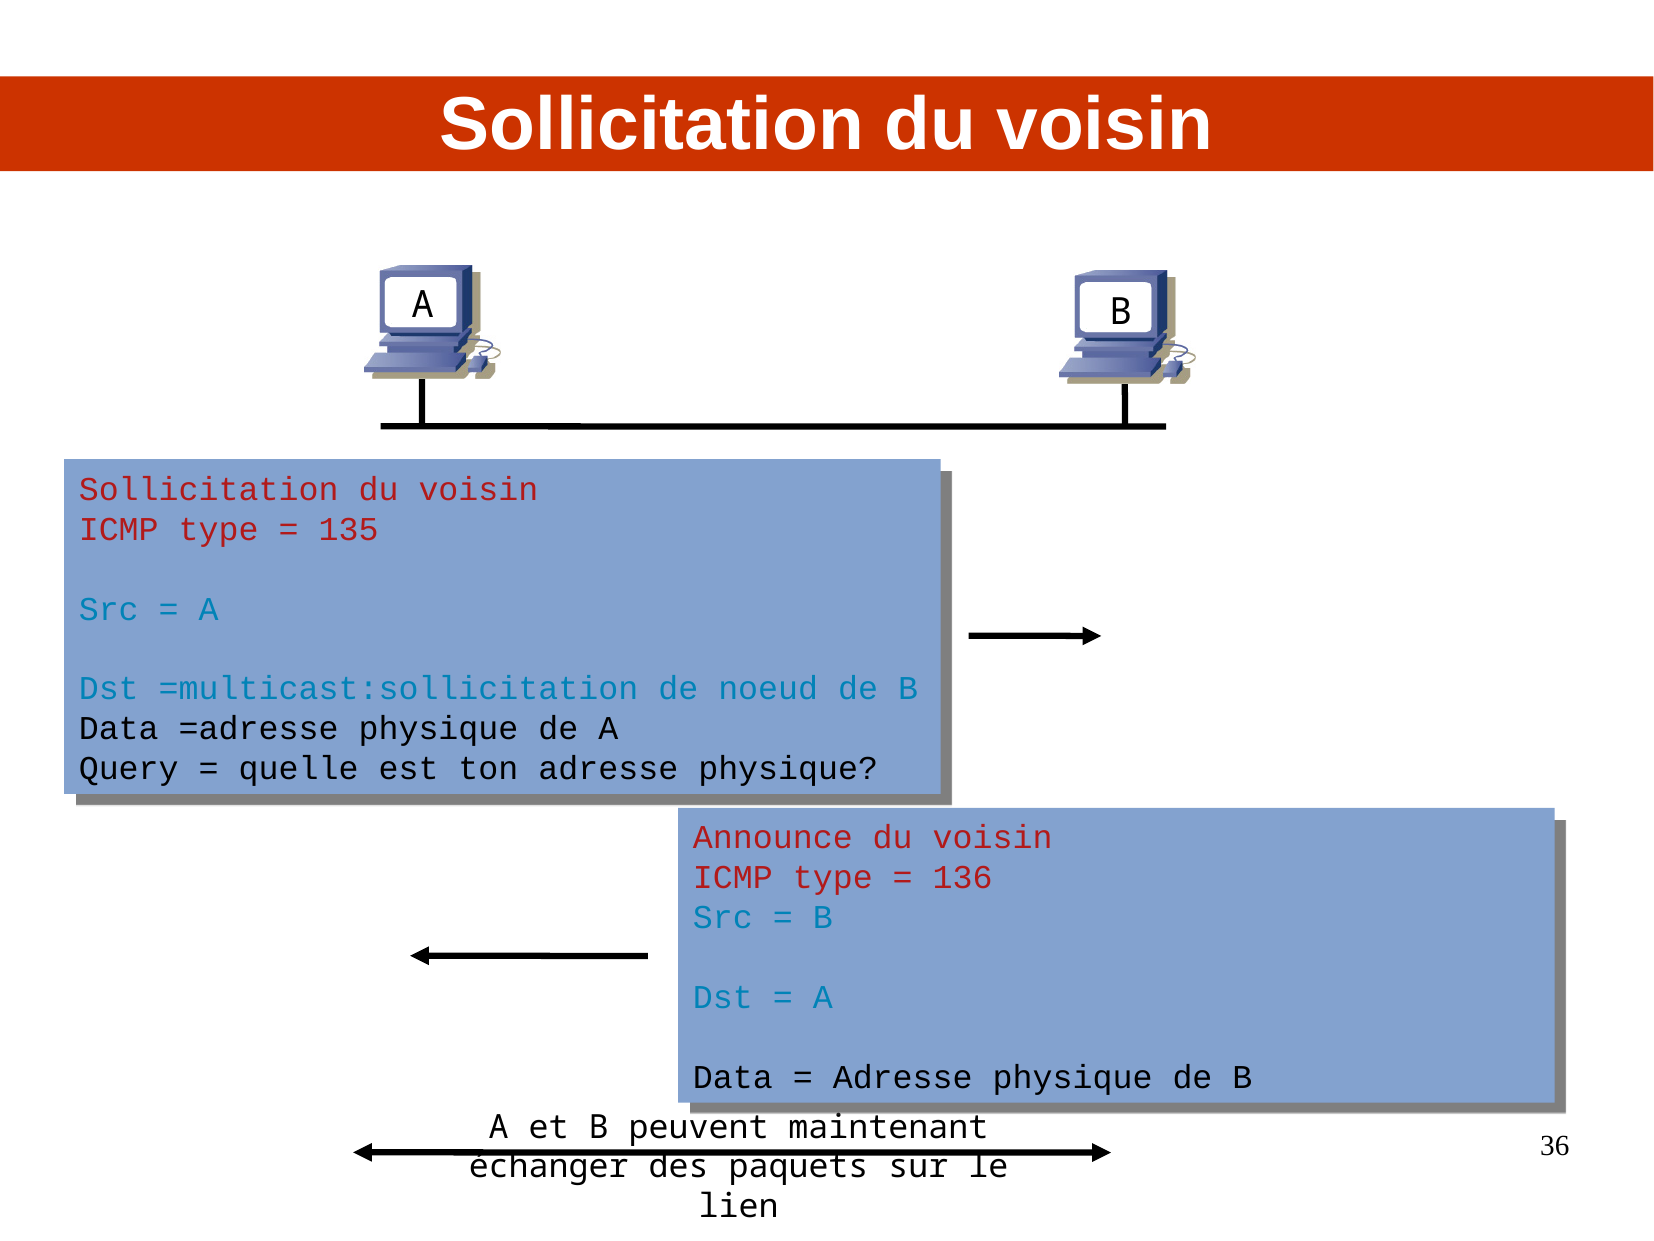

# Sollicitation du voisin
A
B
Sollicitation du voisin
ICMP type = 135
Src = A
Dst =multicast:sollicitation de noeud de B
Data =adresse physique de A Query = quelle est ton adresse physique?
Announce du voisin
ICMP type = 136
Src = B
Dst = A
Data = Adresse physique de B
A et B peuvent maintenant échanger des paquets sur le lien